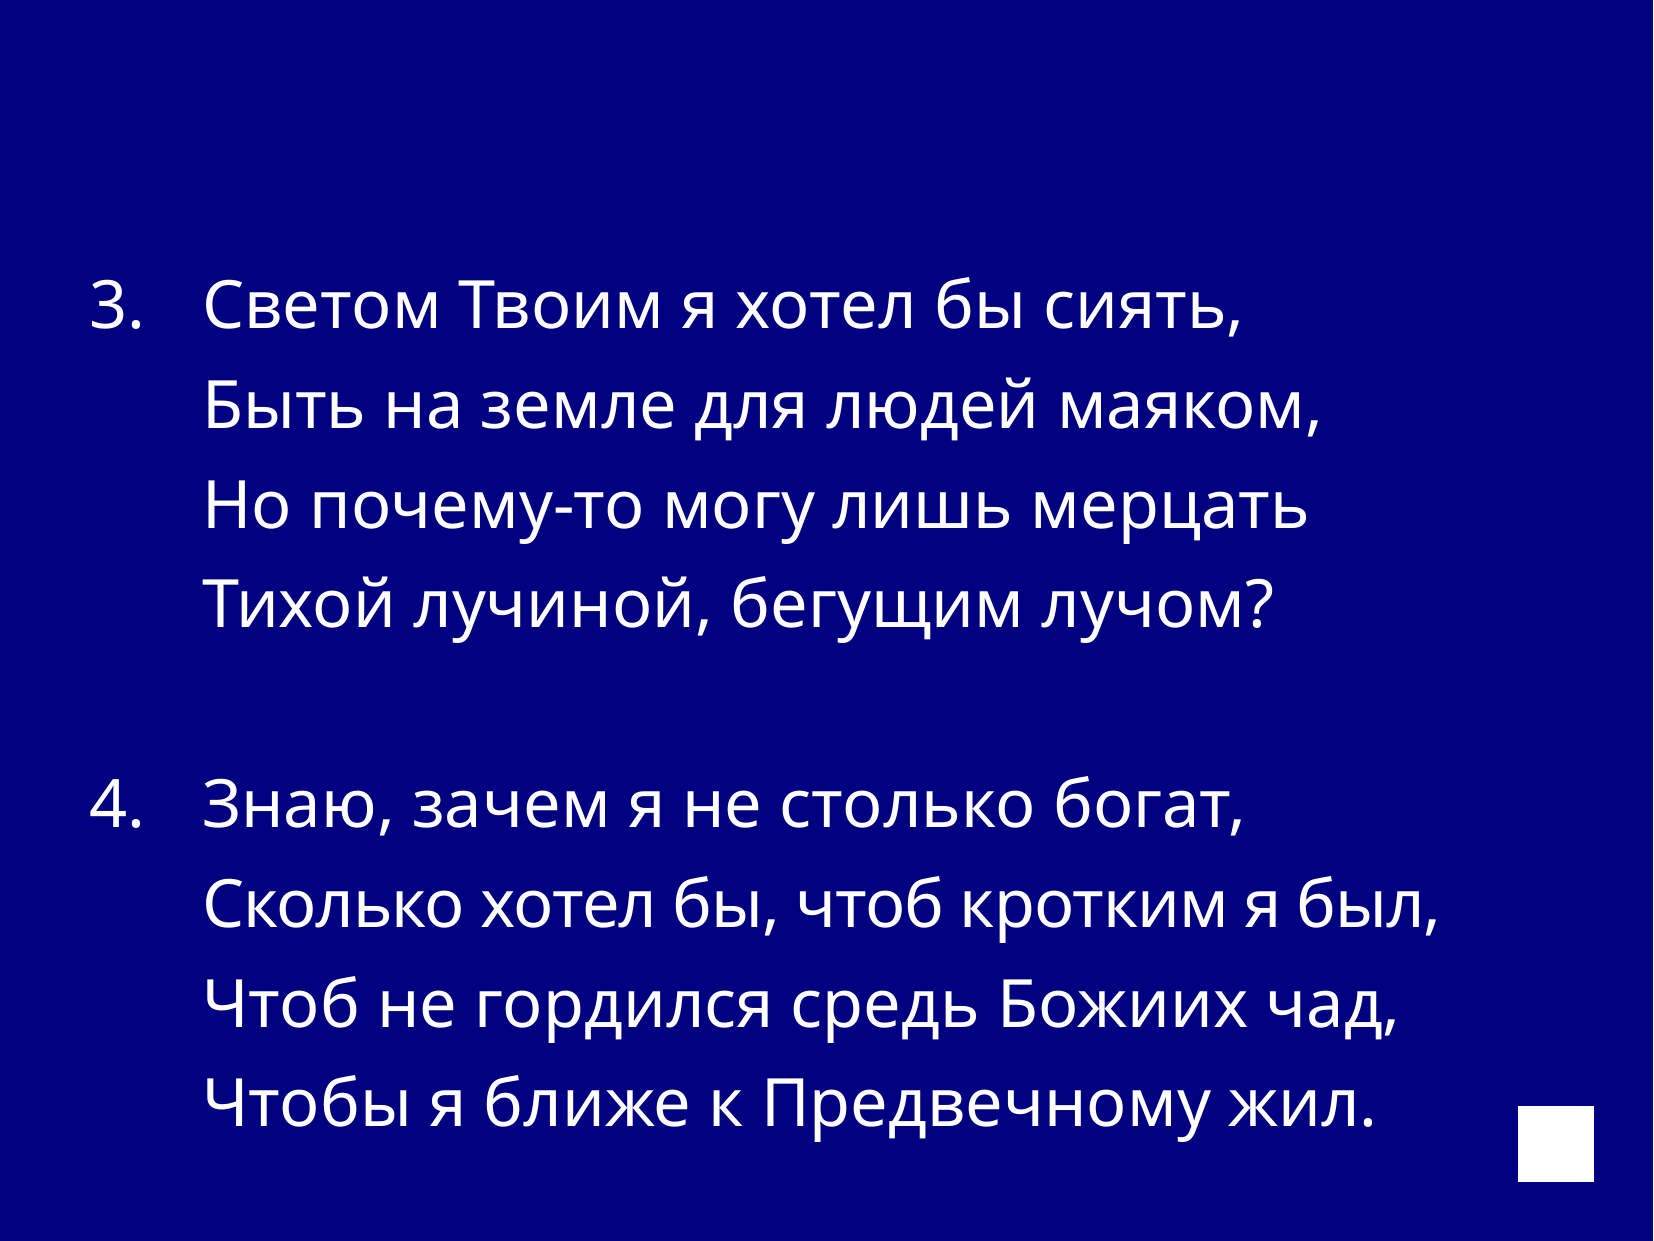

3.	Светом Твоим я хотел бы сиять,
	Быть на земле для людей маяком,
	Но почему-то могу лишь мерцать
	Тихой лучиной, бегущим лучом?
4.	Знаю, зачем я не столько богат,
	Сколько хотел бы, чтоб кротким я был,
	Чтоб не гордился средь Божиих чад,
	Чтобы я ближе к Предвечному жил.